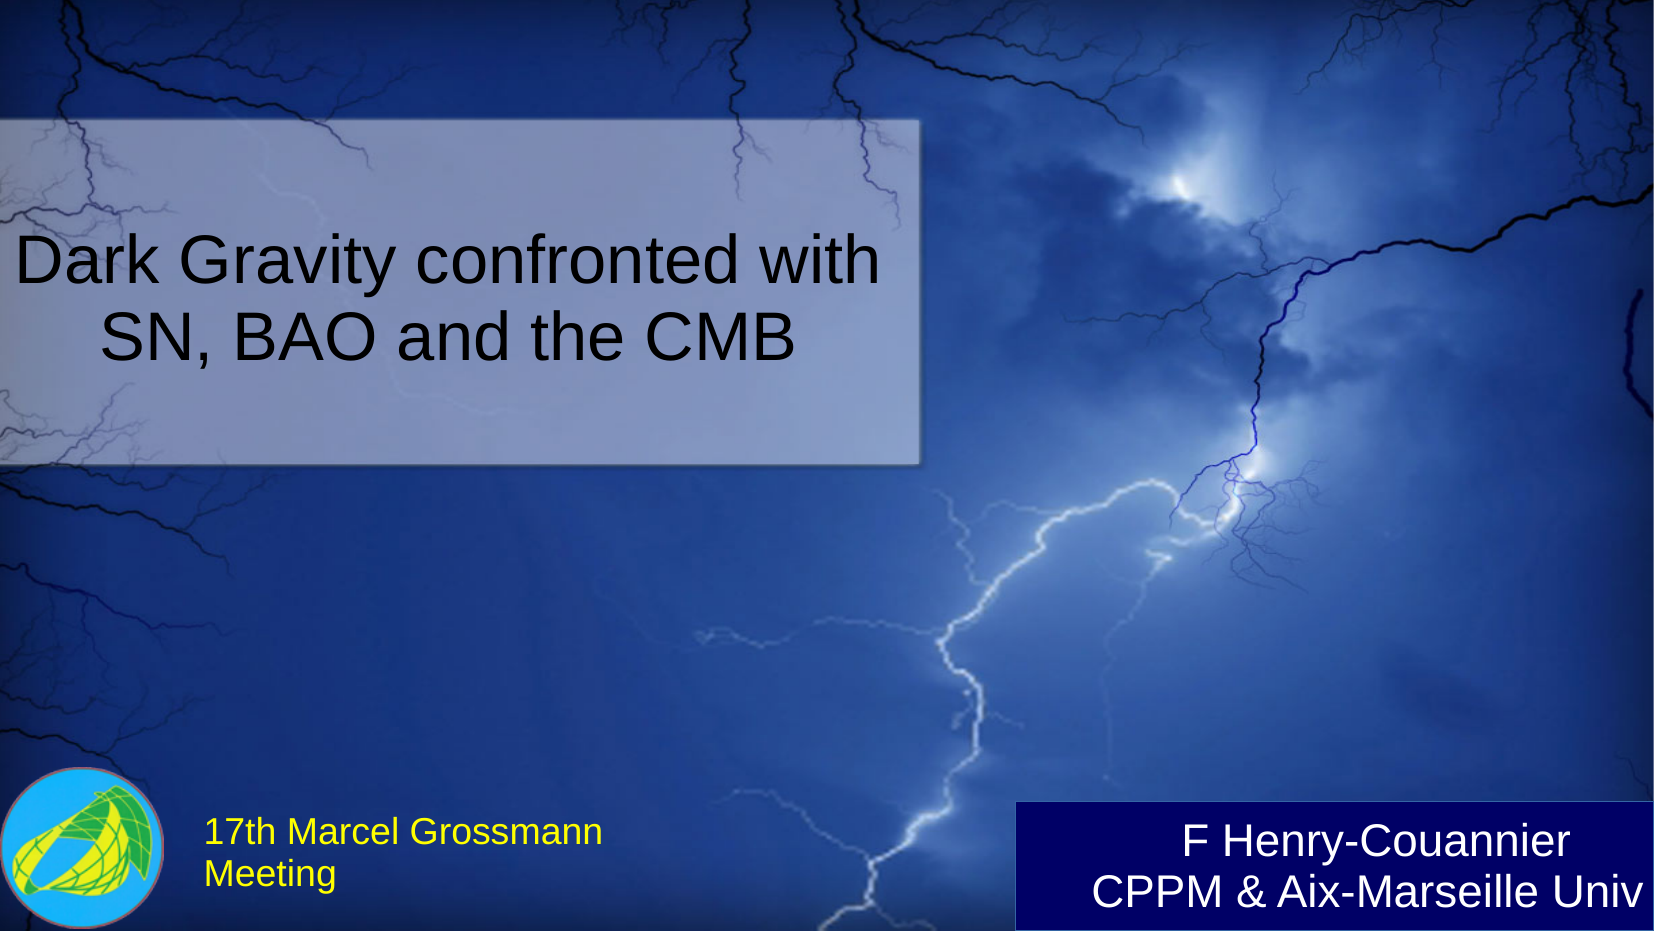

# Dark Gravity confronted with SN, BAO and the CMB
17th Marcel Grossmann Meeting
F Henry-Couannier
 CPPM & Aix-Marseille Univ